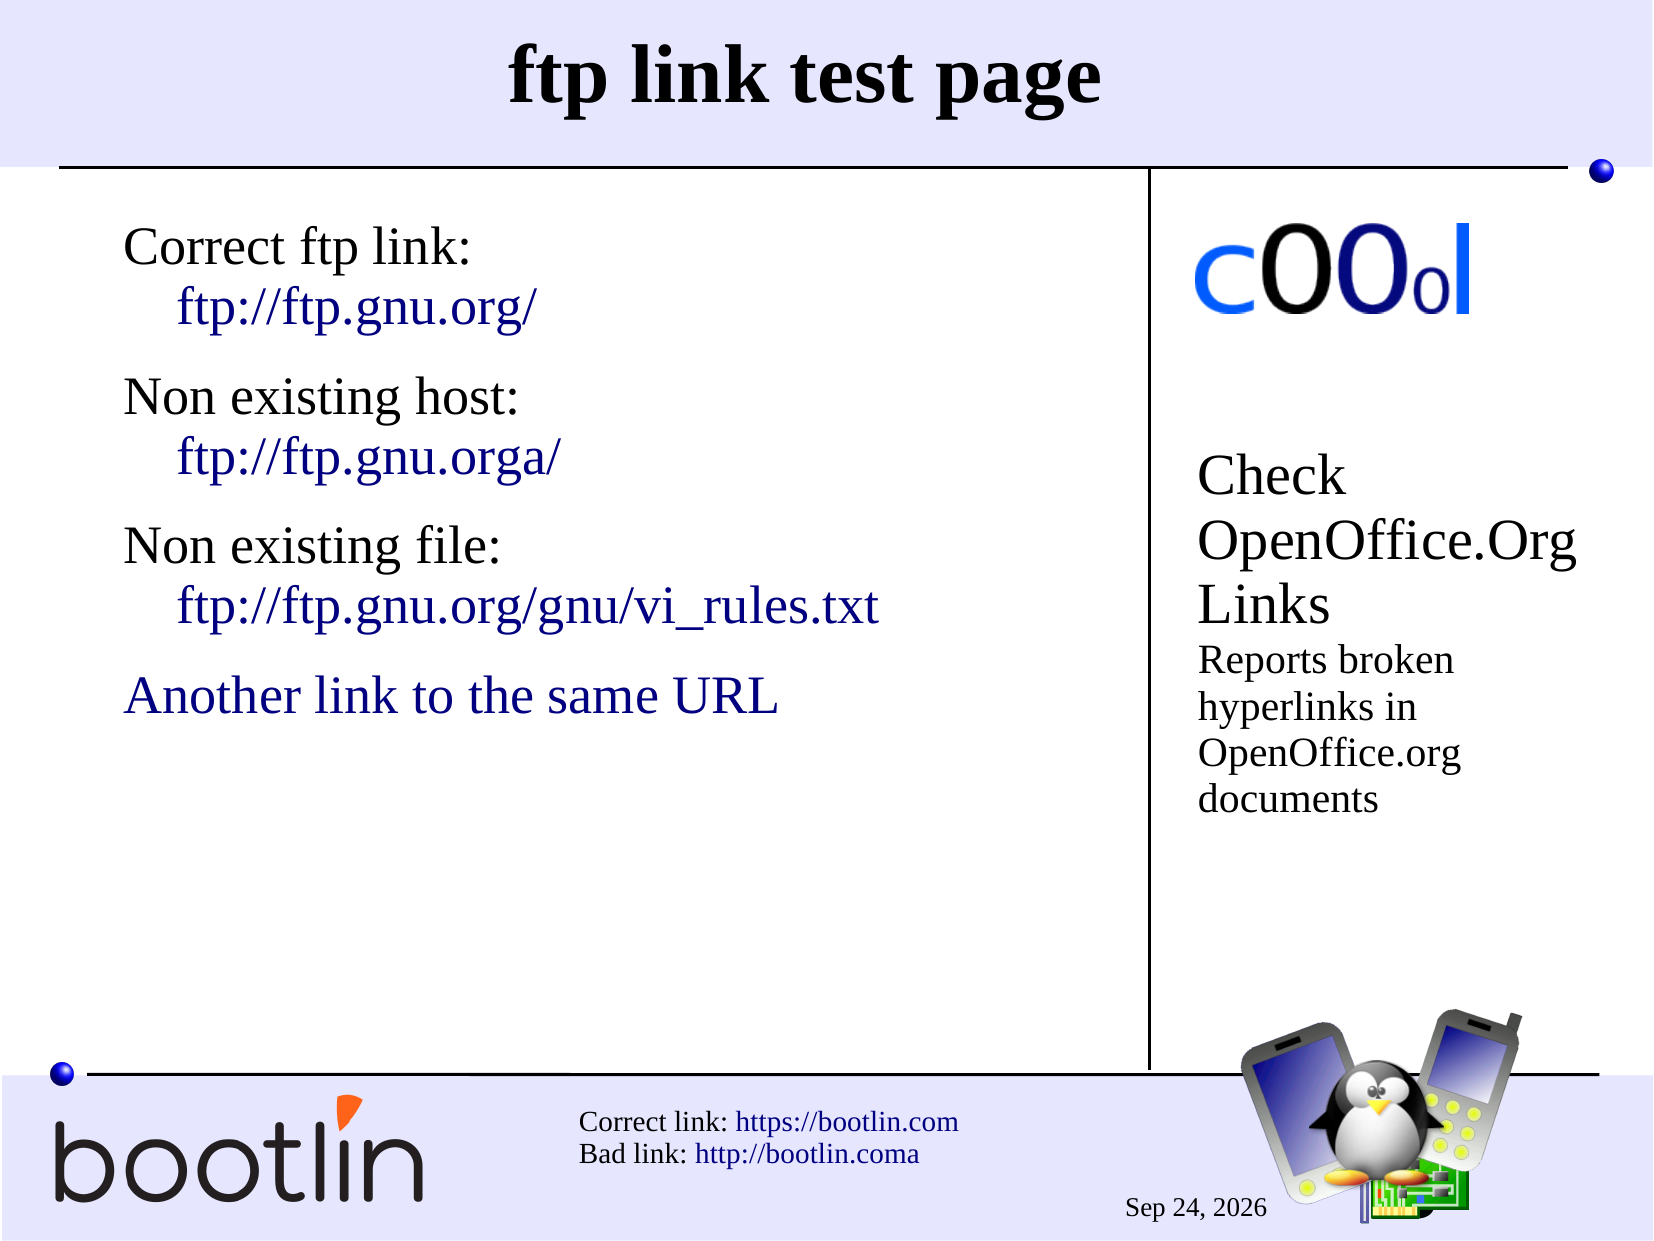

# ftp link test page
Correct ftp link:
ftp://ftp.gnu.org/
Non existing host:
ftp://ftp.gnu.orga/
Non existing file:
ftp://ftp.gnu.org/gnu/vi_rules.txt
Another link to the same URL